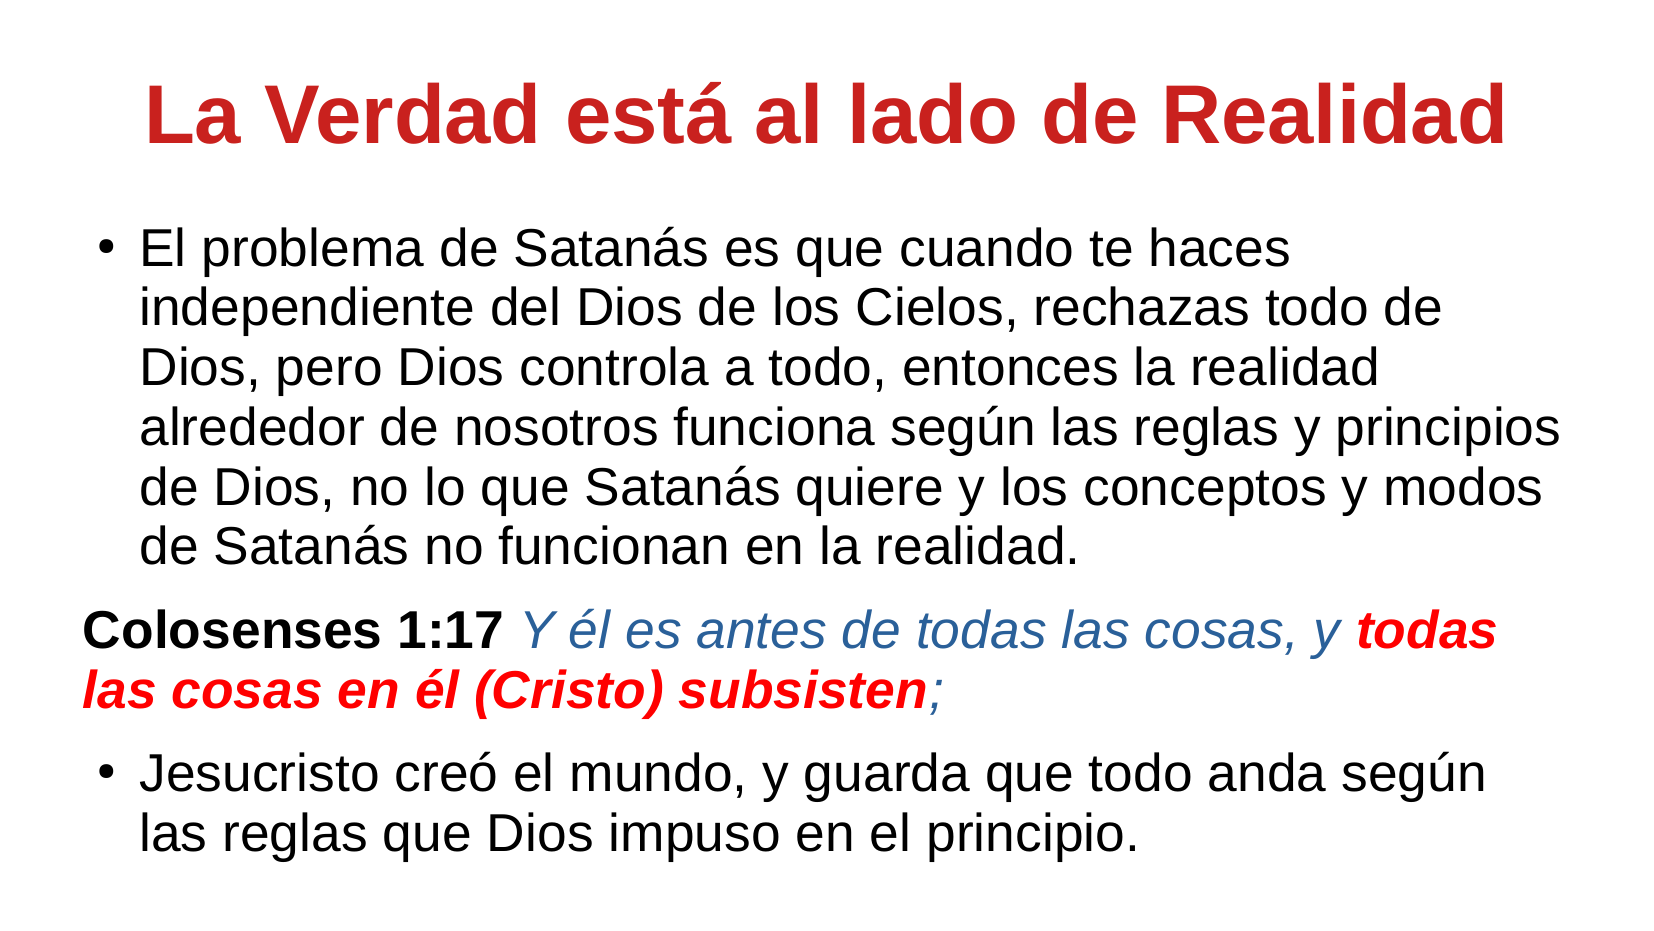

# La Verdad está al lado de Realidad
El problema de Satanás es que cuando te haces independiente del Dios de los Cielos, rechazas todo de Dios, pero Dios controla a todo, entonces la realidad alrededor de nosotros funciona según las reglas y principios de Dios, no lo que Satanás quiere y los conceptos y modos de Satanás no funcionan en la realidad.
Colosenses 1:17 Y él es antes de todas las cosas, y todas las cosas en él (Cristo) subsisten;
Jesucristo creó el mundo, y guarda que todo anda según las reglas que Dios impuso en el principio.